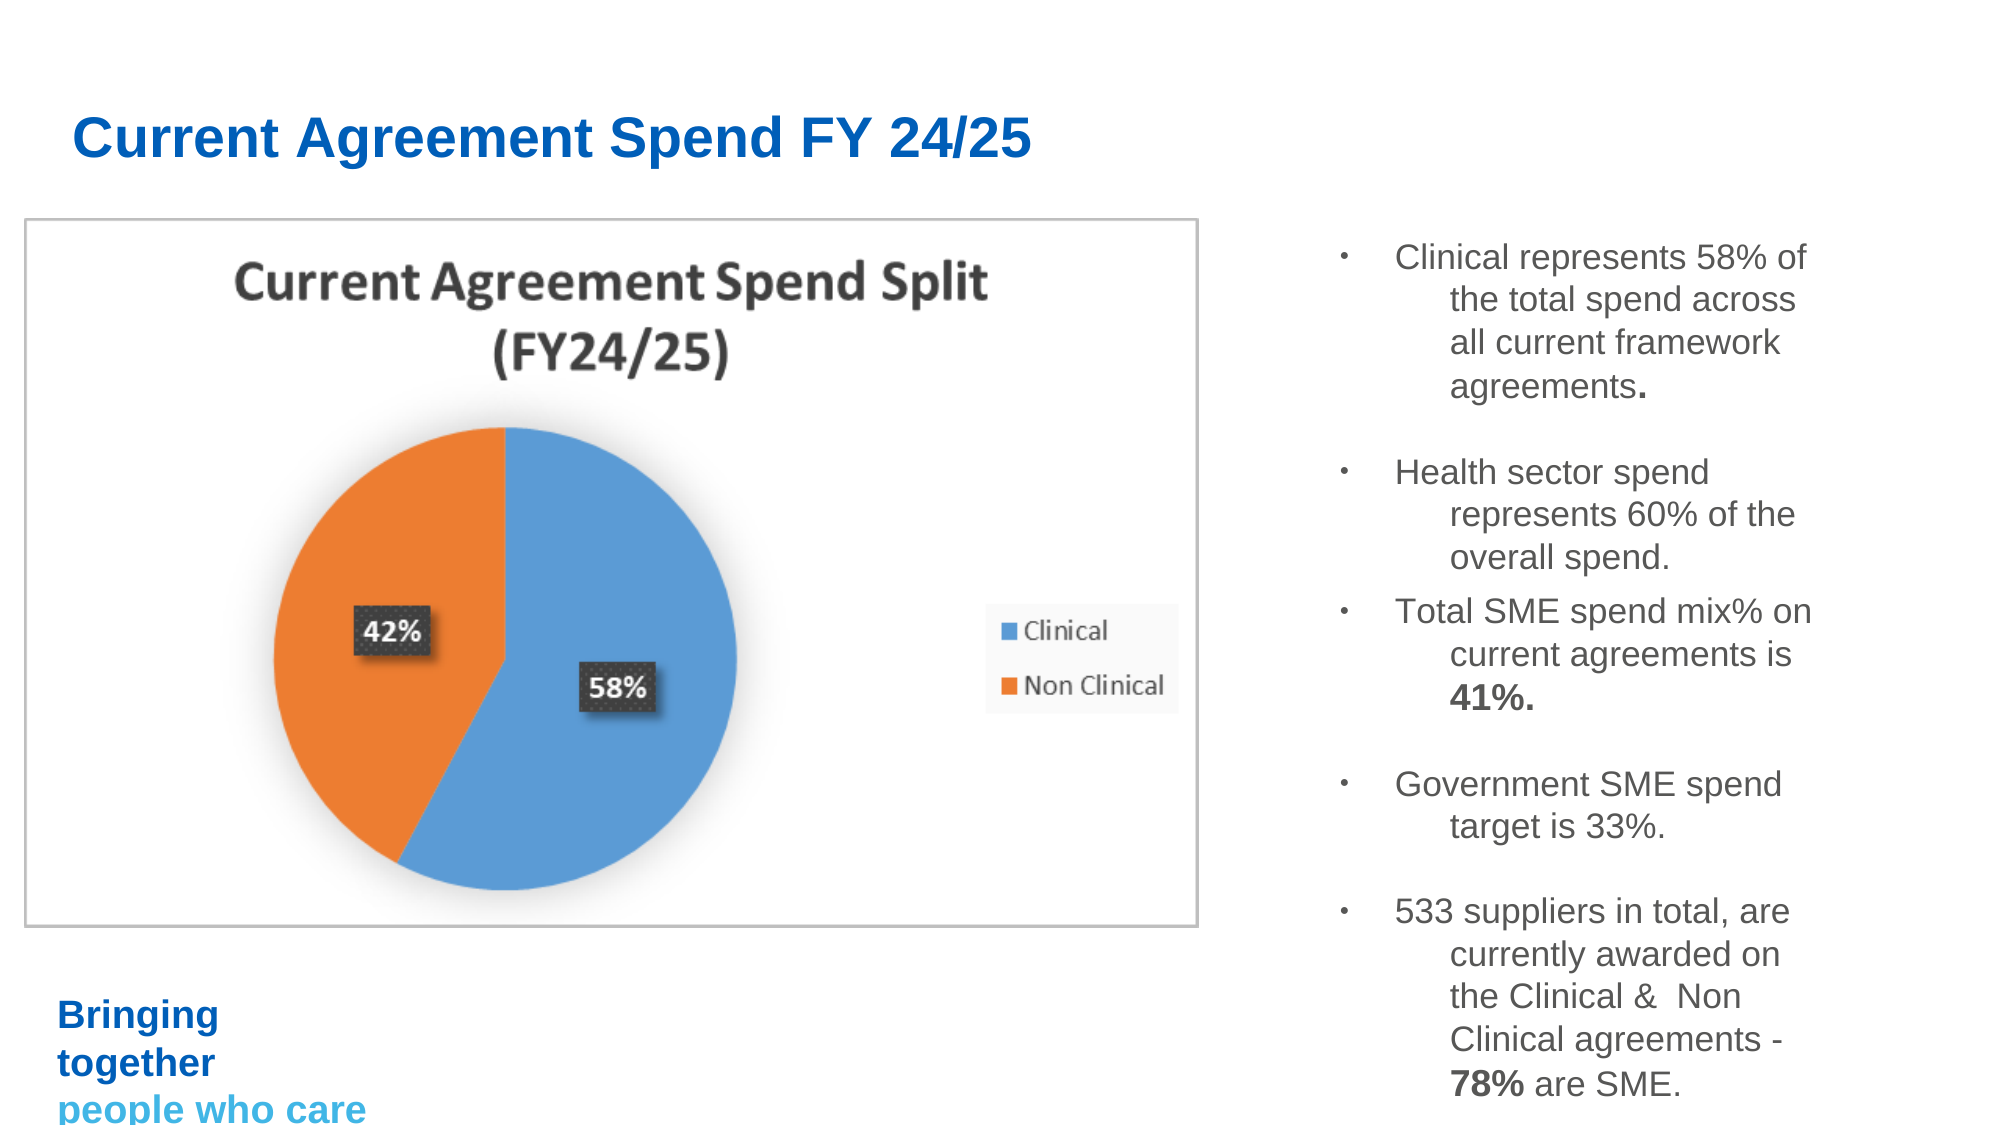

# Current Agreement Spend FY 24/25
Clinical represents 58% of the total spend across all current framework agreements.
Health sector spend represents 60% of the overall spend.
Total SME spend mix% on current agreements is 41%.
Government SME spend target is 33%.
533 suppliers in total, are currently awarded on the Clinical & Non Clinical agreements - 78% are SME.
Bringing together
people who care